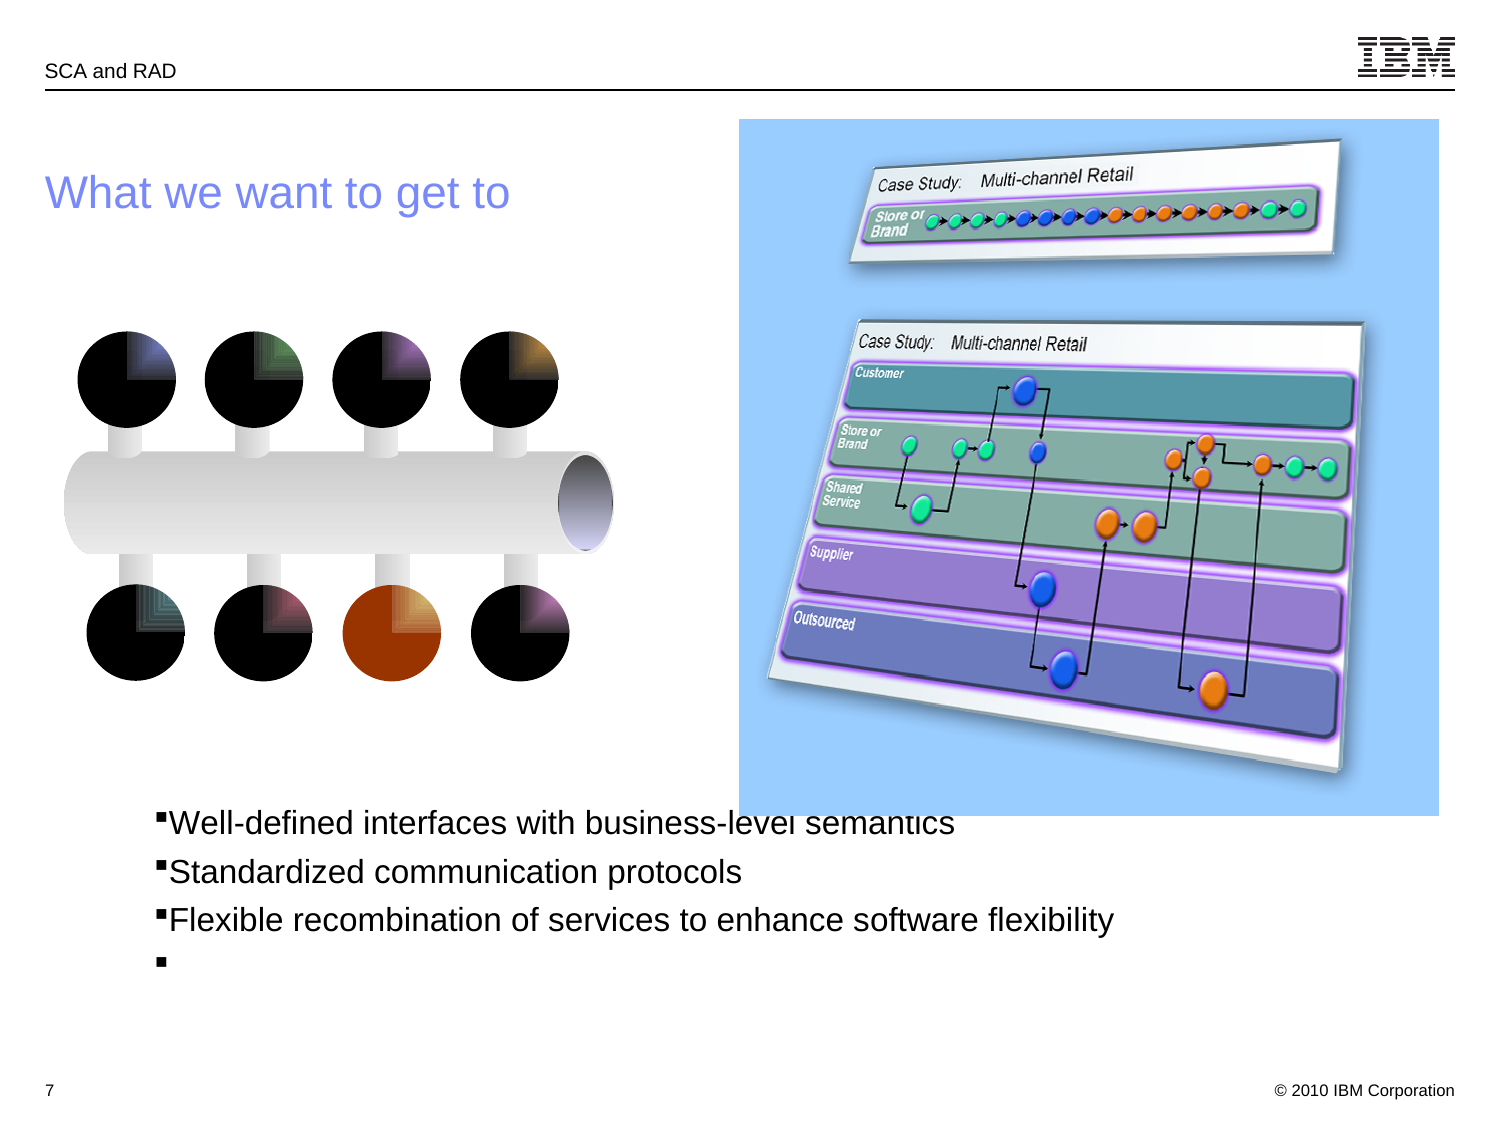

# What we want to get to
Well-defined interfaces with business-level semantics
Standardized communication protocols
Flexible recombination of services to enhance software flexibility
7